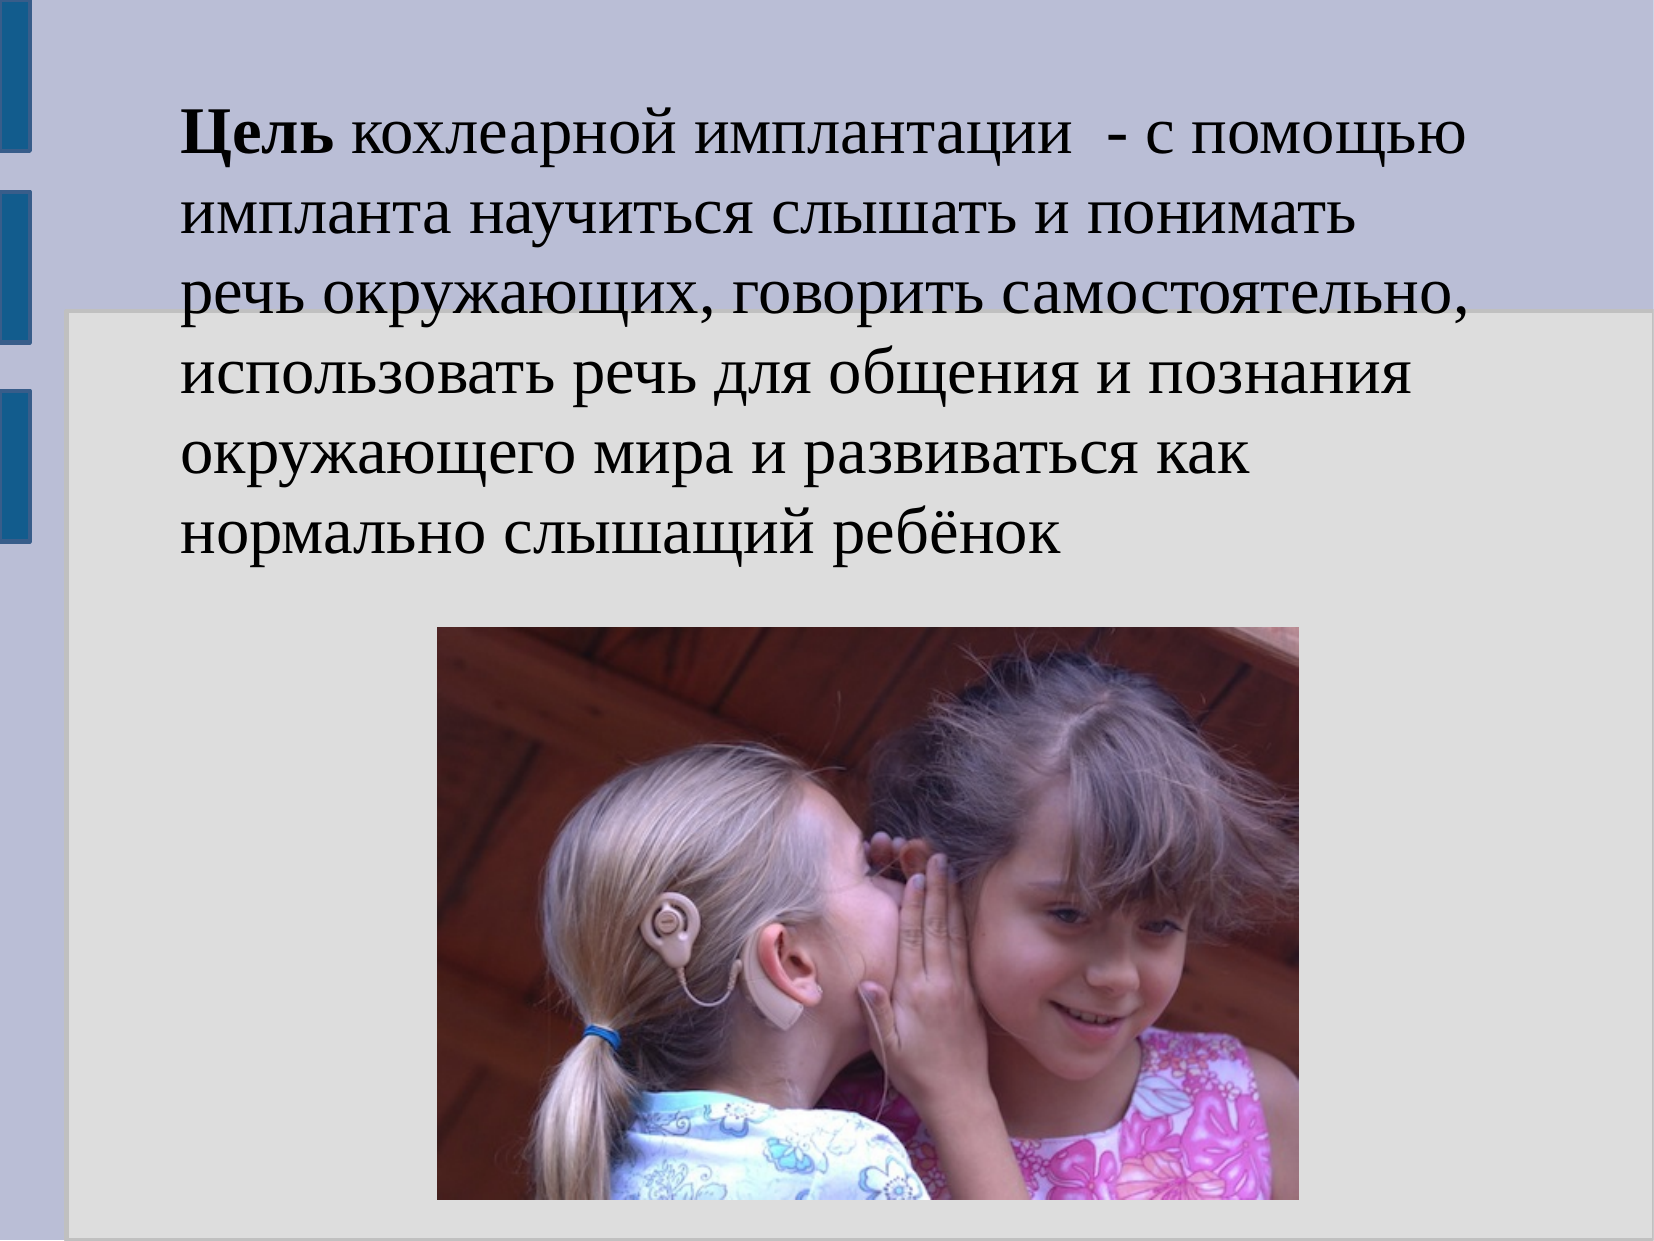

Цель кохлеарной имплантации - с помощью импланта научиться слышать и понимать речь окружающих, говорить самостоятельно, использовать речь для общения и познания окружающего мира и развиваться как нормально слышащий ребёнок